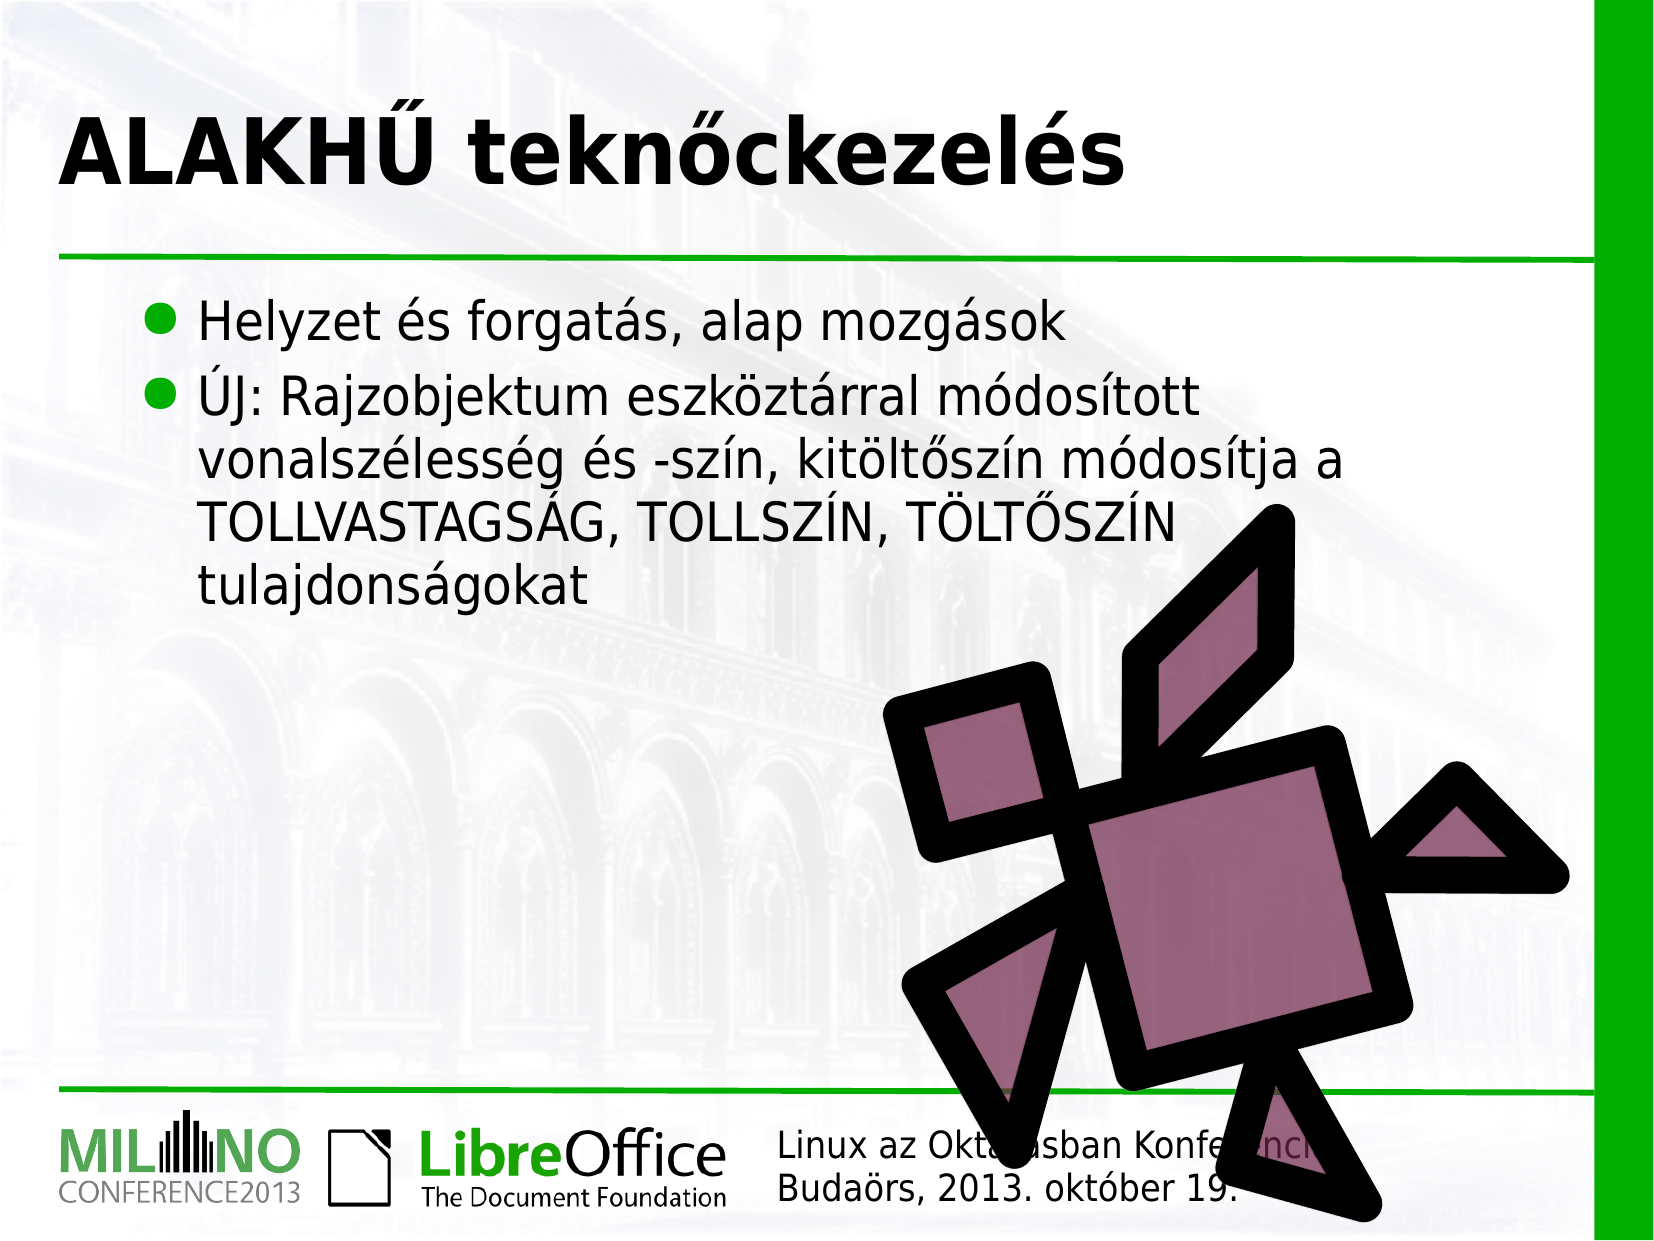

# ALAKHŰ teknőckezelés
Helyzet és forgatás, alap mozgások
ÚJ: Rajzobjektum eszköztárral módosított vonalszélesség és -szín, kitöltőszín módosítja a TOLLVASTAGSÁG, TOLLSZÍN, TÖLTŐSZÍN tulajdonságokat